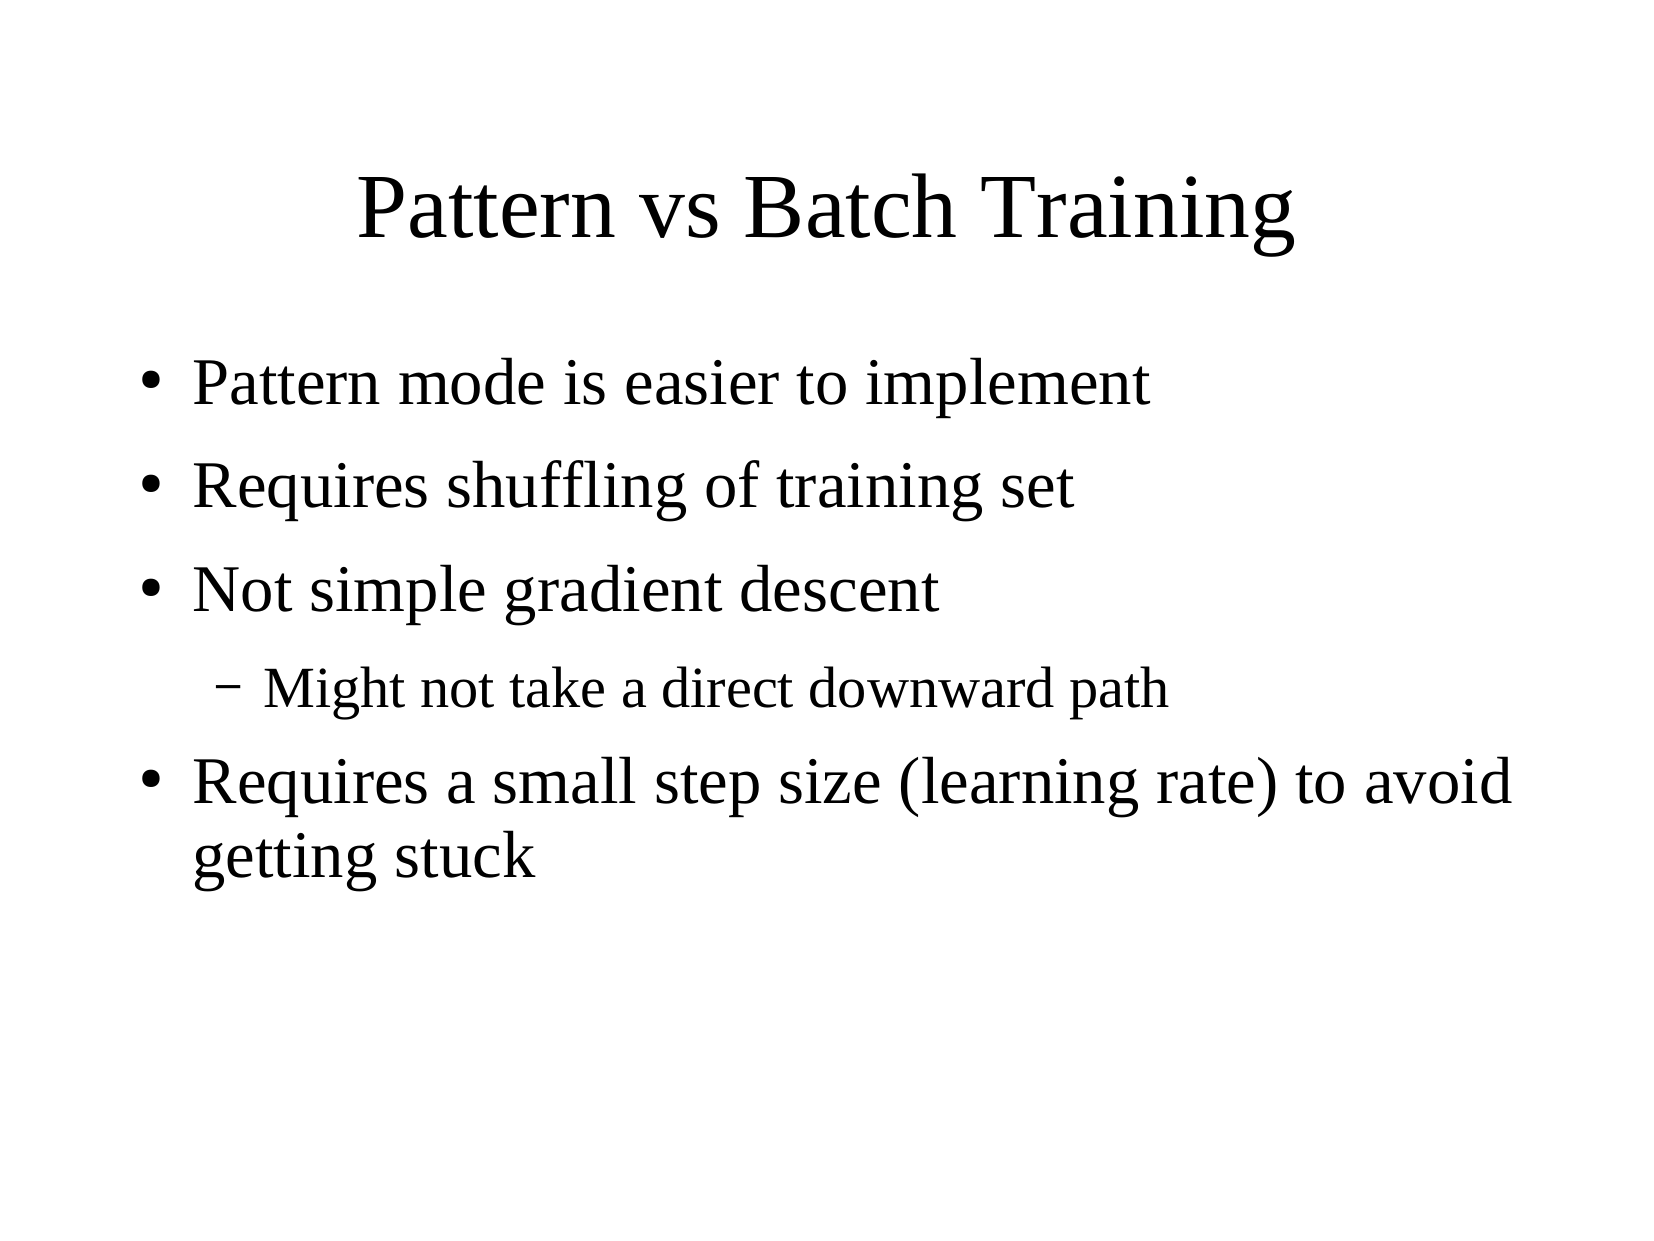

# Pattern vs Batch Training
Pattern mode is easier to implement
Requires shuffling of training set
Not simple gradient descent
Might not take a direct downward path
Requires a small step size (learning rate) to avoid getting stuck